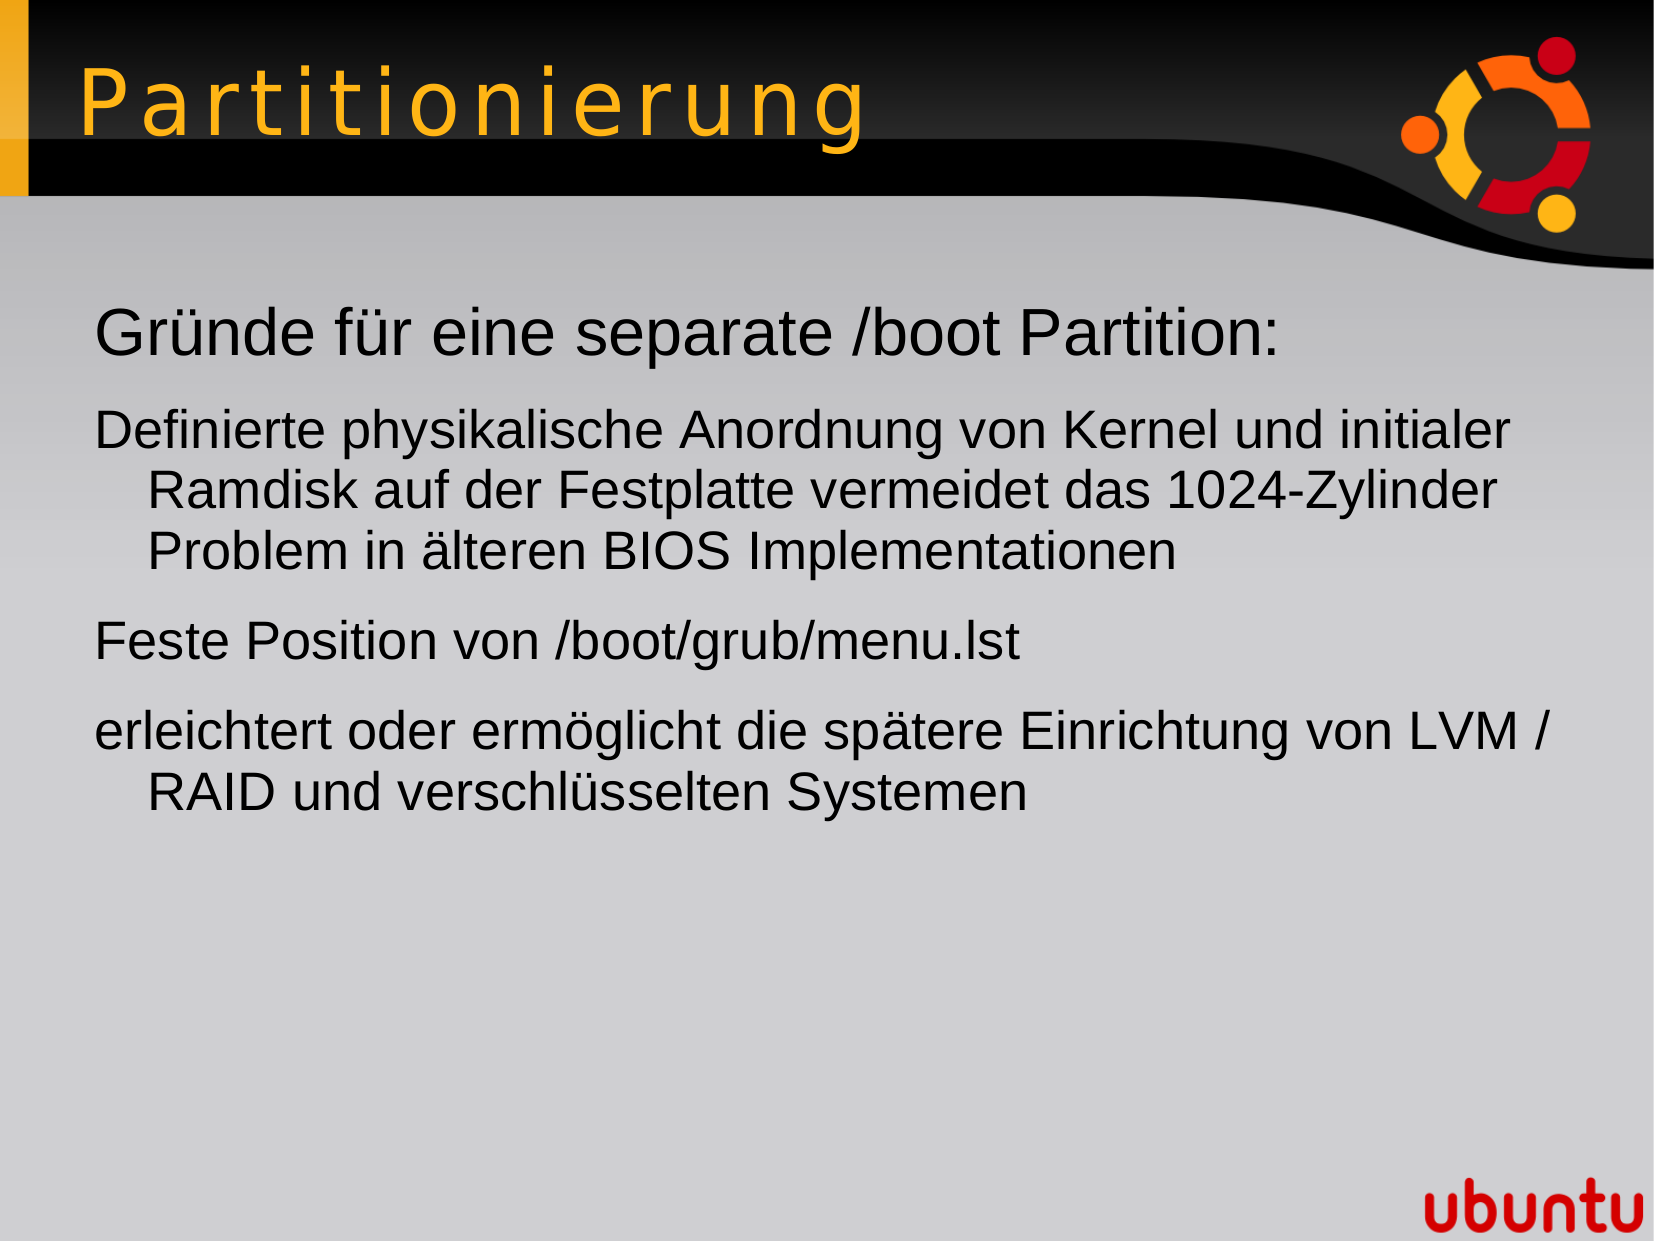

# Partitionierung
Gründe für eine separate /boot Partition:
Definierte physikalische Anordnung von Kernel und initialer Ramdisk auf der Festplatte vermeidet das 1024-Zylinder Problem in älteren BIOS Implementationen
Feste Position von /boot/grub/menu.lst
erleichtert oder ermöglicht die spätere Einrichtung von LVM / RAID und verschlüsselten Systemen